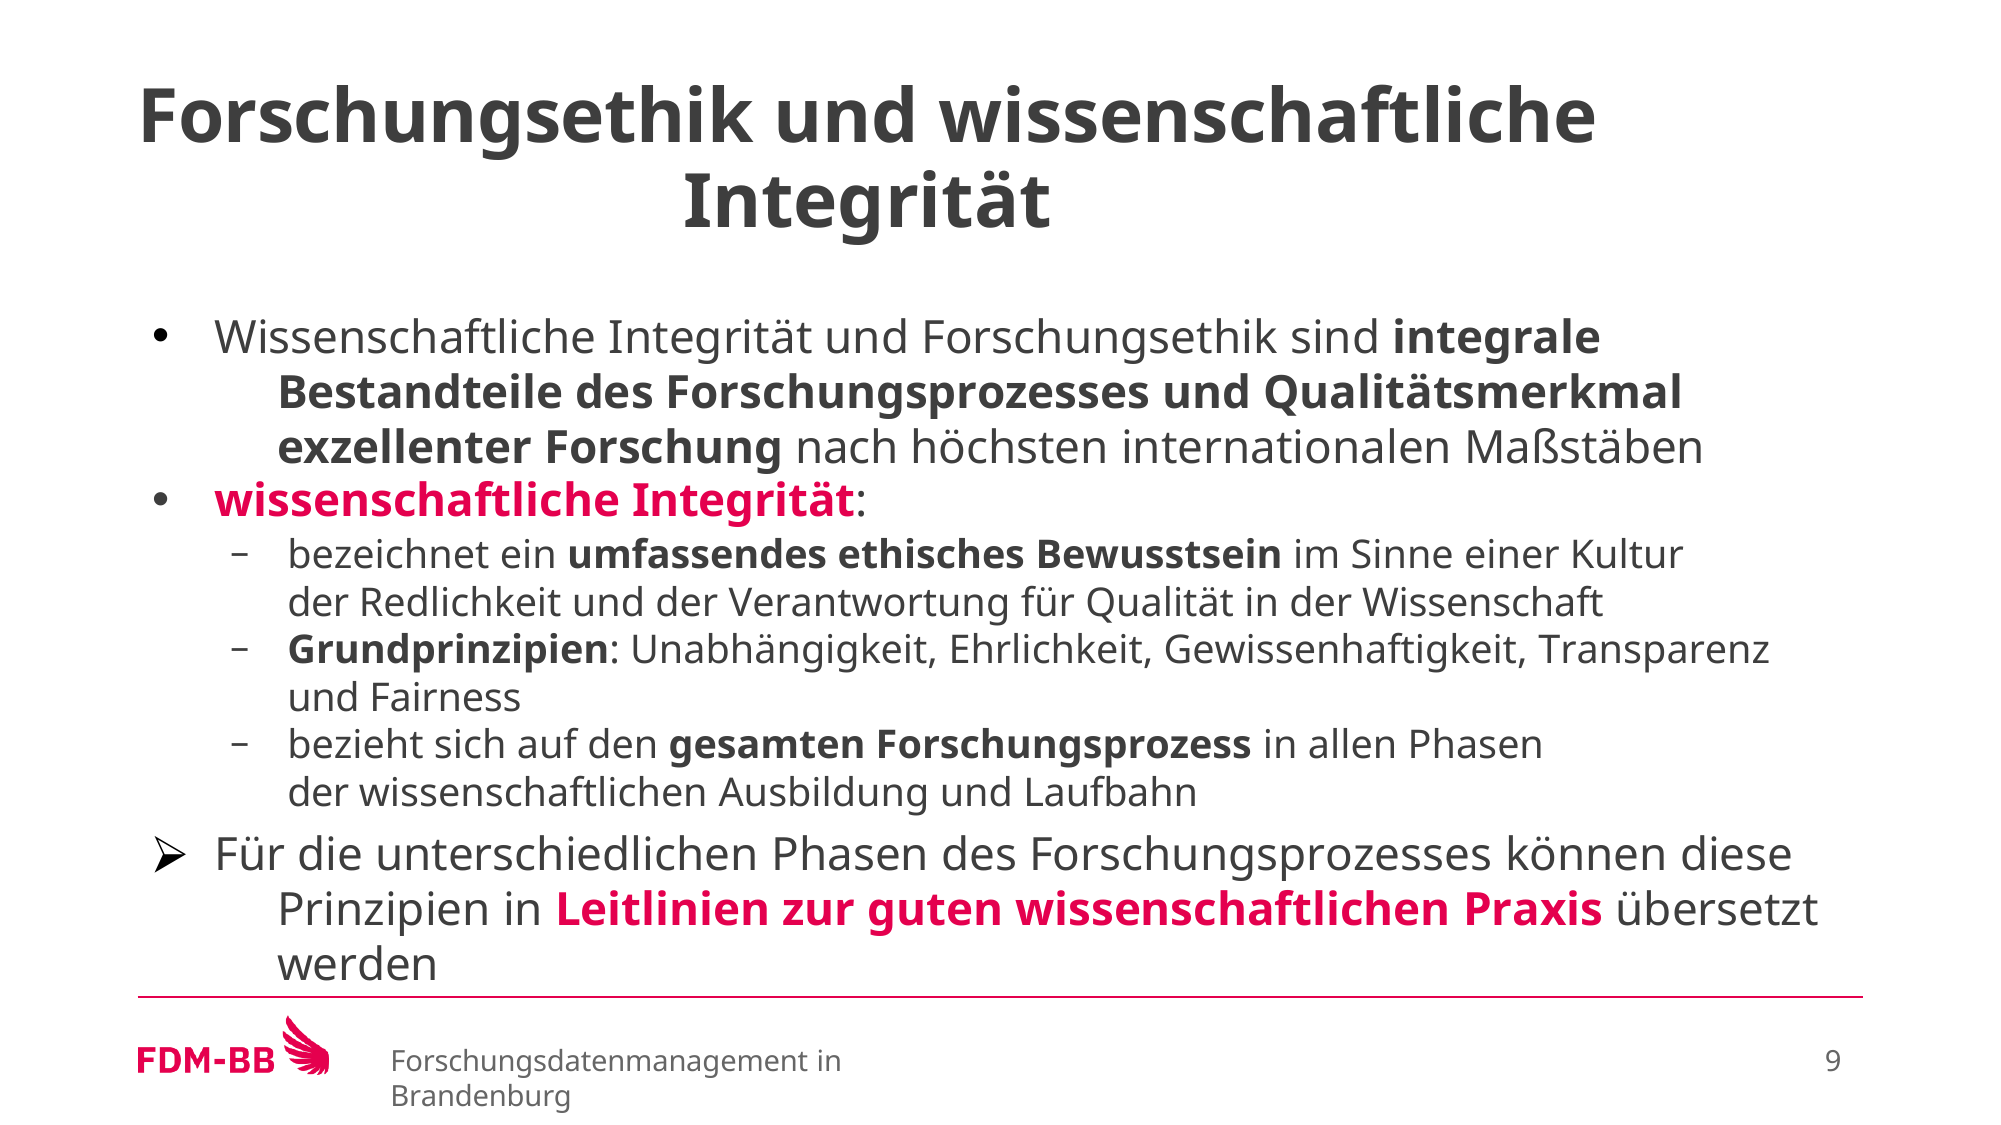

# Forschungsethik und wissenschaftliche
Integrität
Wissenschaftliche Integrität und Forschungsethik sind integrale Bestandteile des Forschungsprozesses und Qualitätsmerkmal exzellenter Forschung nach höchsten internationalen Maßstäben
wissenschaftliche Integrität:
−	bezeichnet ein umfassendes ethisches Bewusstsein im Sinne einer Kultur der Redlichkeit und der Verantwortung für Qualität in der Wissenschaft
−	Grundprinzipien: Unabhängigkeit, Ehrlichkeit, Gewissenhaftigkeit, Transparenz und Fairness
−	bezieht sich auf den gesamten Forschungsprozess in allen Phasen der wissenschaftlichen Ausbildung und Laufbahn
Für die unterschiedlichen Phasen des Forschungsprozesses können diese Prinzipien in Leitlinien zur guten wissenschaftlichen Praxis übersetzt werden
Forschungsdatenmanagement in Brandenburg
9